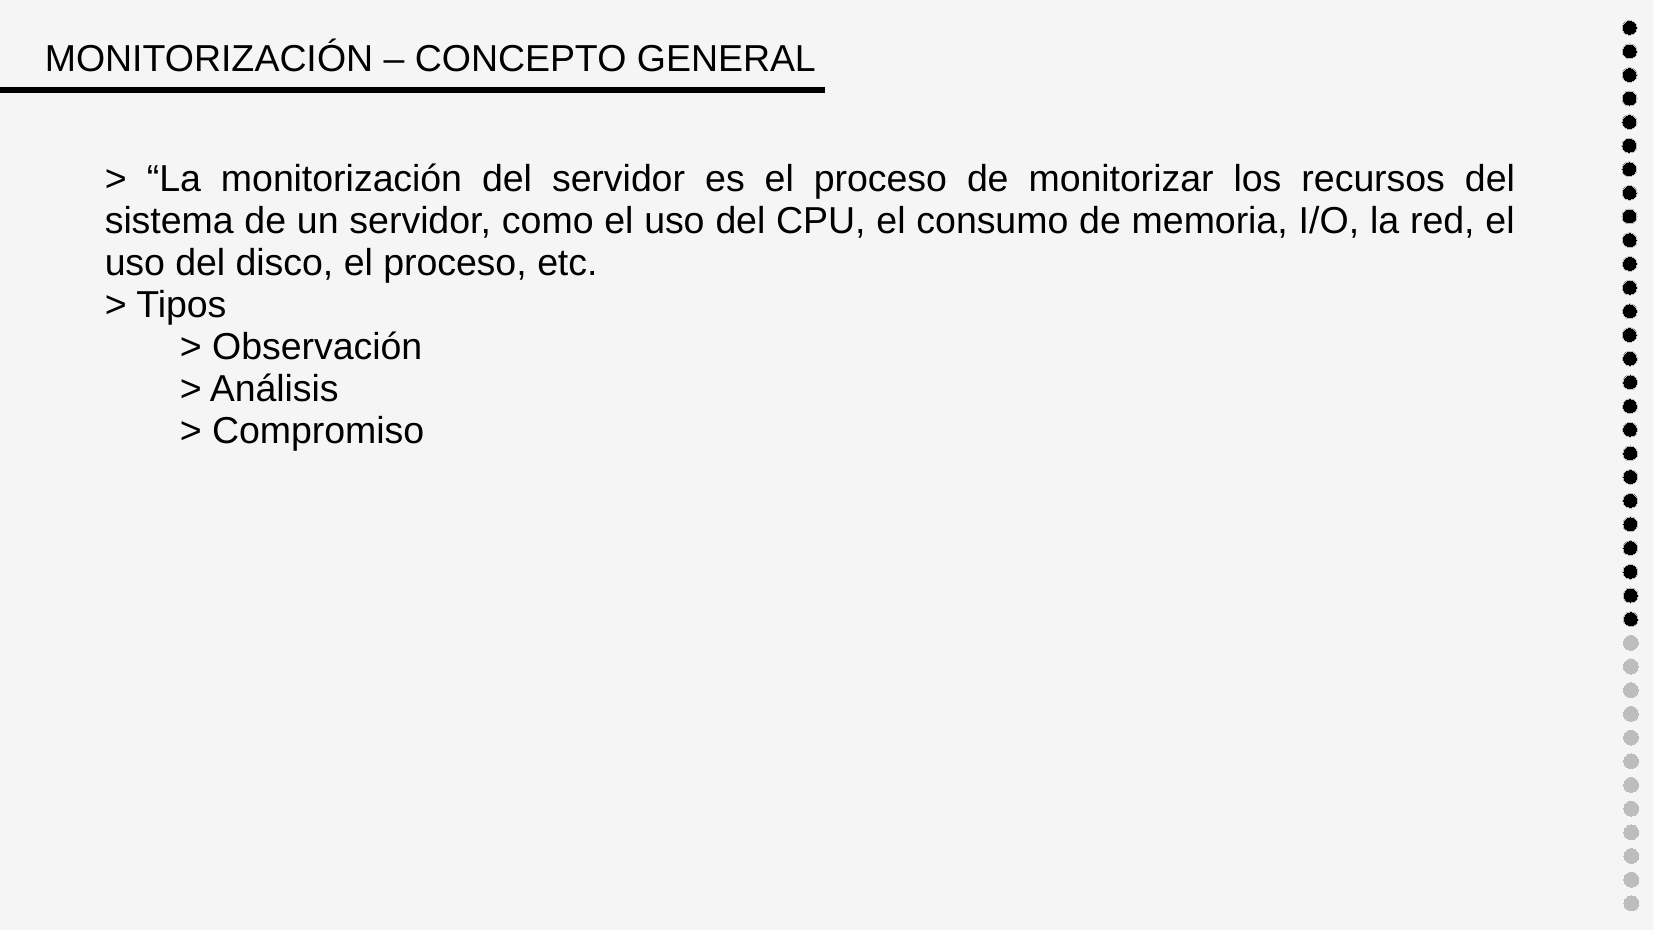

MONITORIZACIÓN – CONCEPTO GENERAL
> “La monitorización del servidor es el proceso de monitorizar los recursos del sistema de un servidor, como el uso del CPU, el consumo de memoria, I/O, la red, el uso del disco, el proceso, etc.
> Tipos
	> Observación
	> Análisis
	> Compromiso